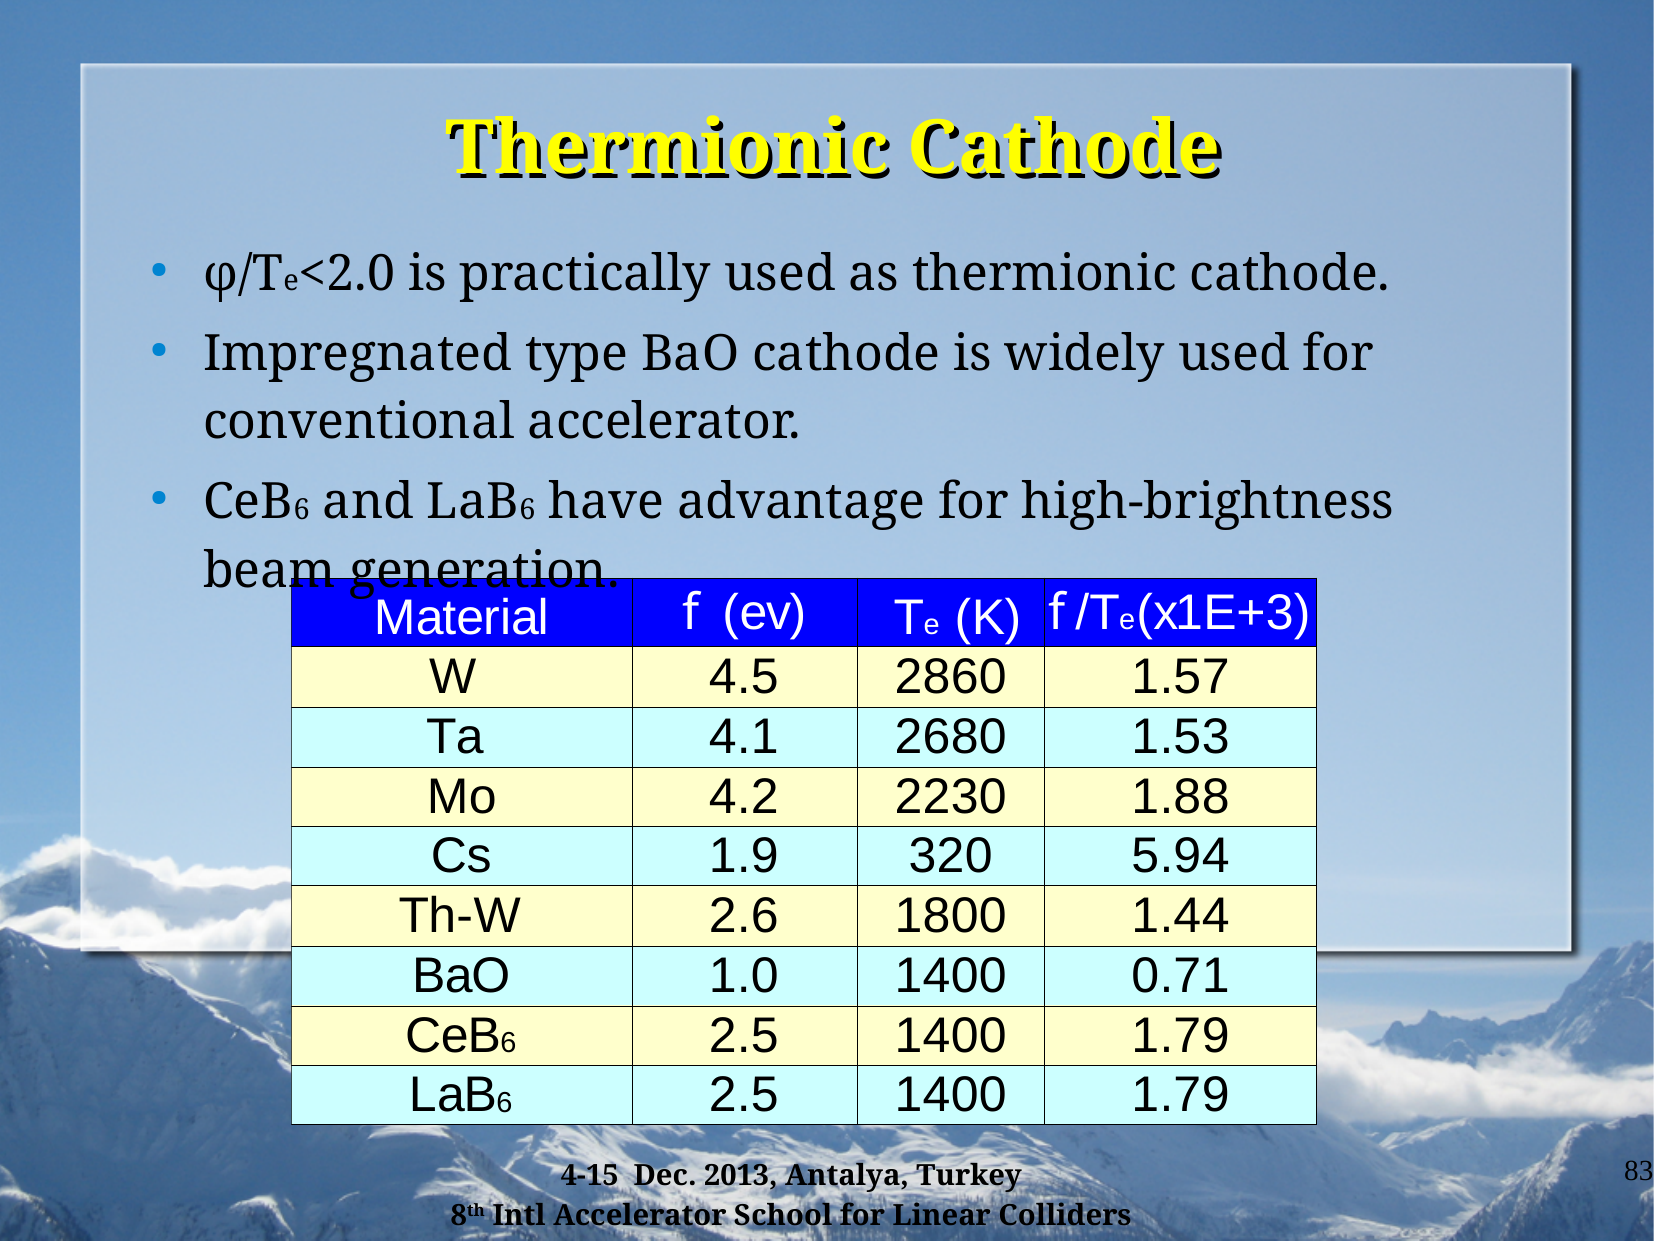

# Thermionic Cathode
φ/Te<2.0 is practically used as thermionic cathode.
Impregnated type BaO cathode is widely used for conventional accelerator.
CeB6 and LaB6 have advantage for high-brightness beam generation.
83